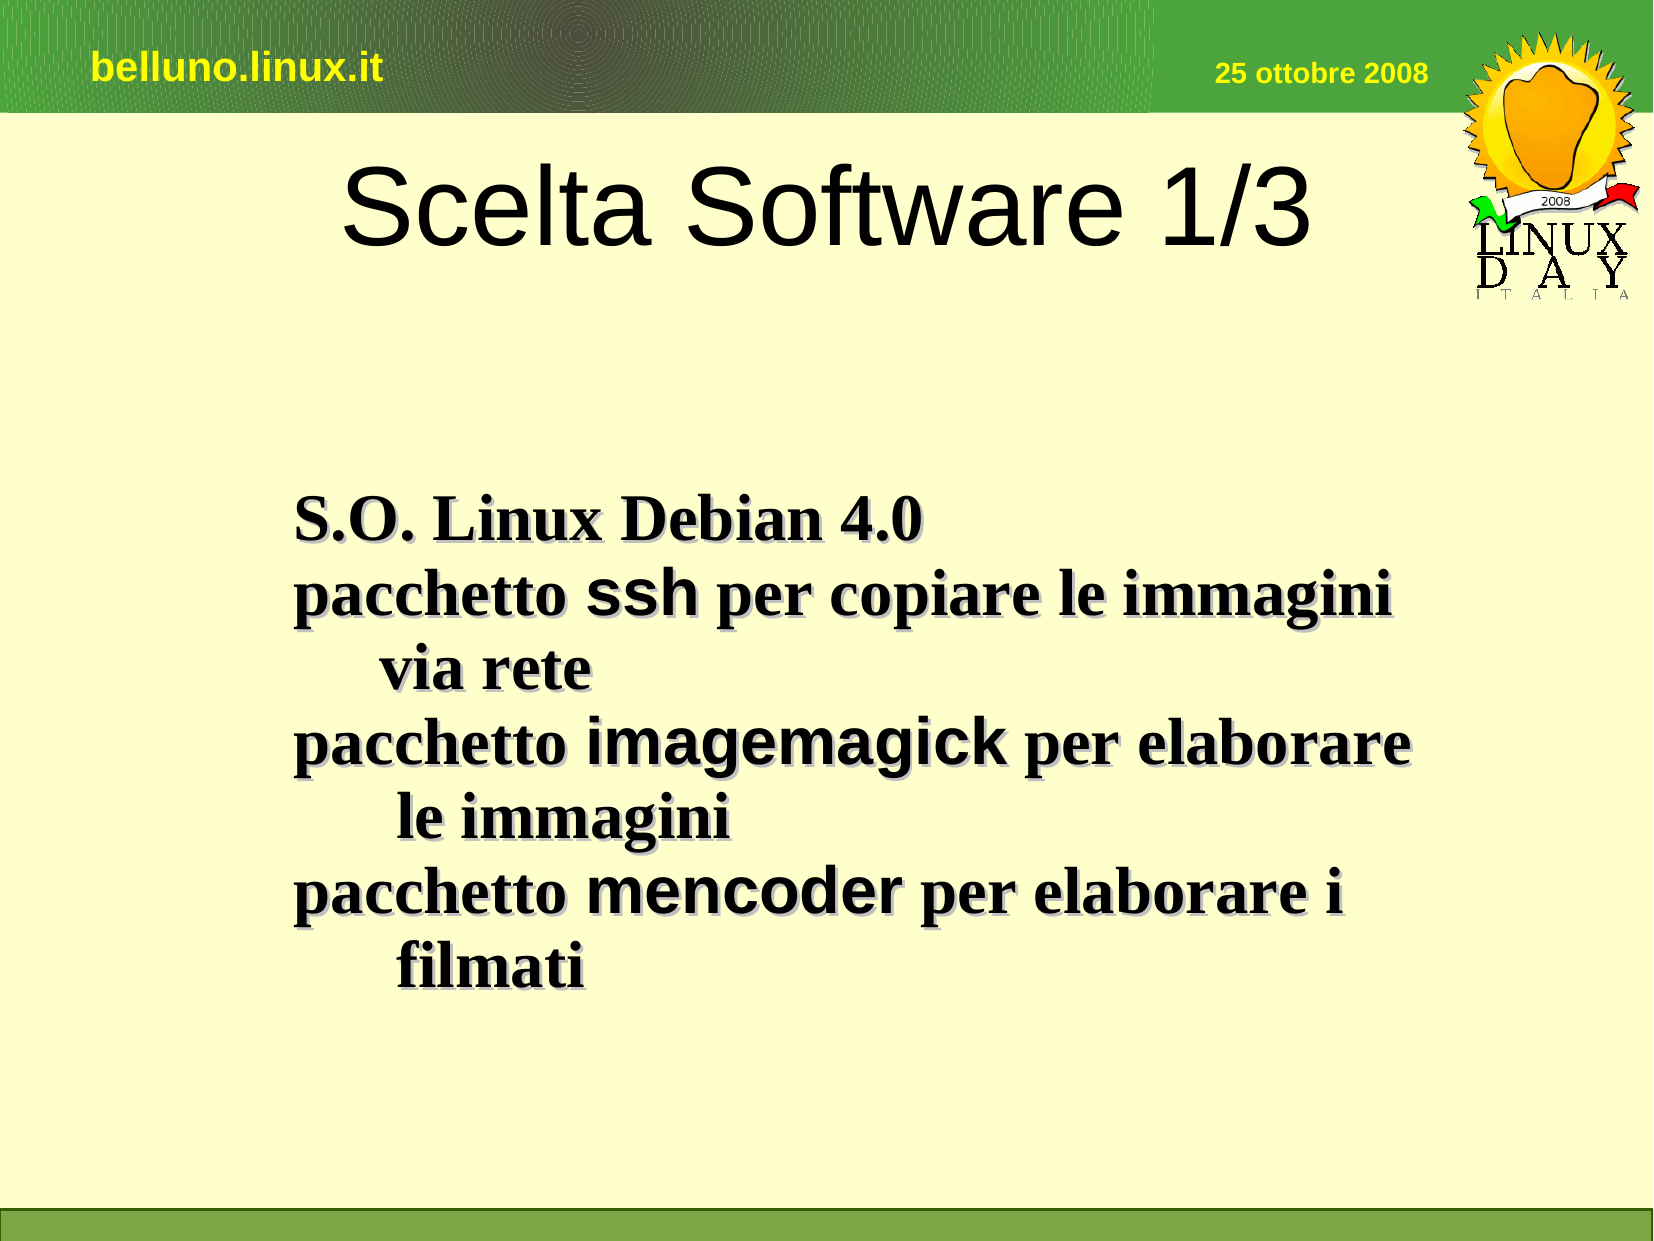

# Scelta Software 1/3
 S.O. Linux Debian 4.0
 pacchetto ssh per copiare le immagini via rete
 pacchetto imagemagick per elaborare le immagini
 pacchetto mencoder per elaborare i filmati